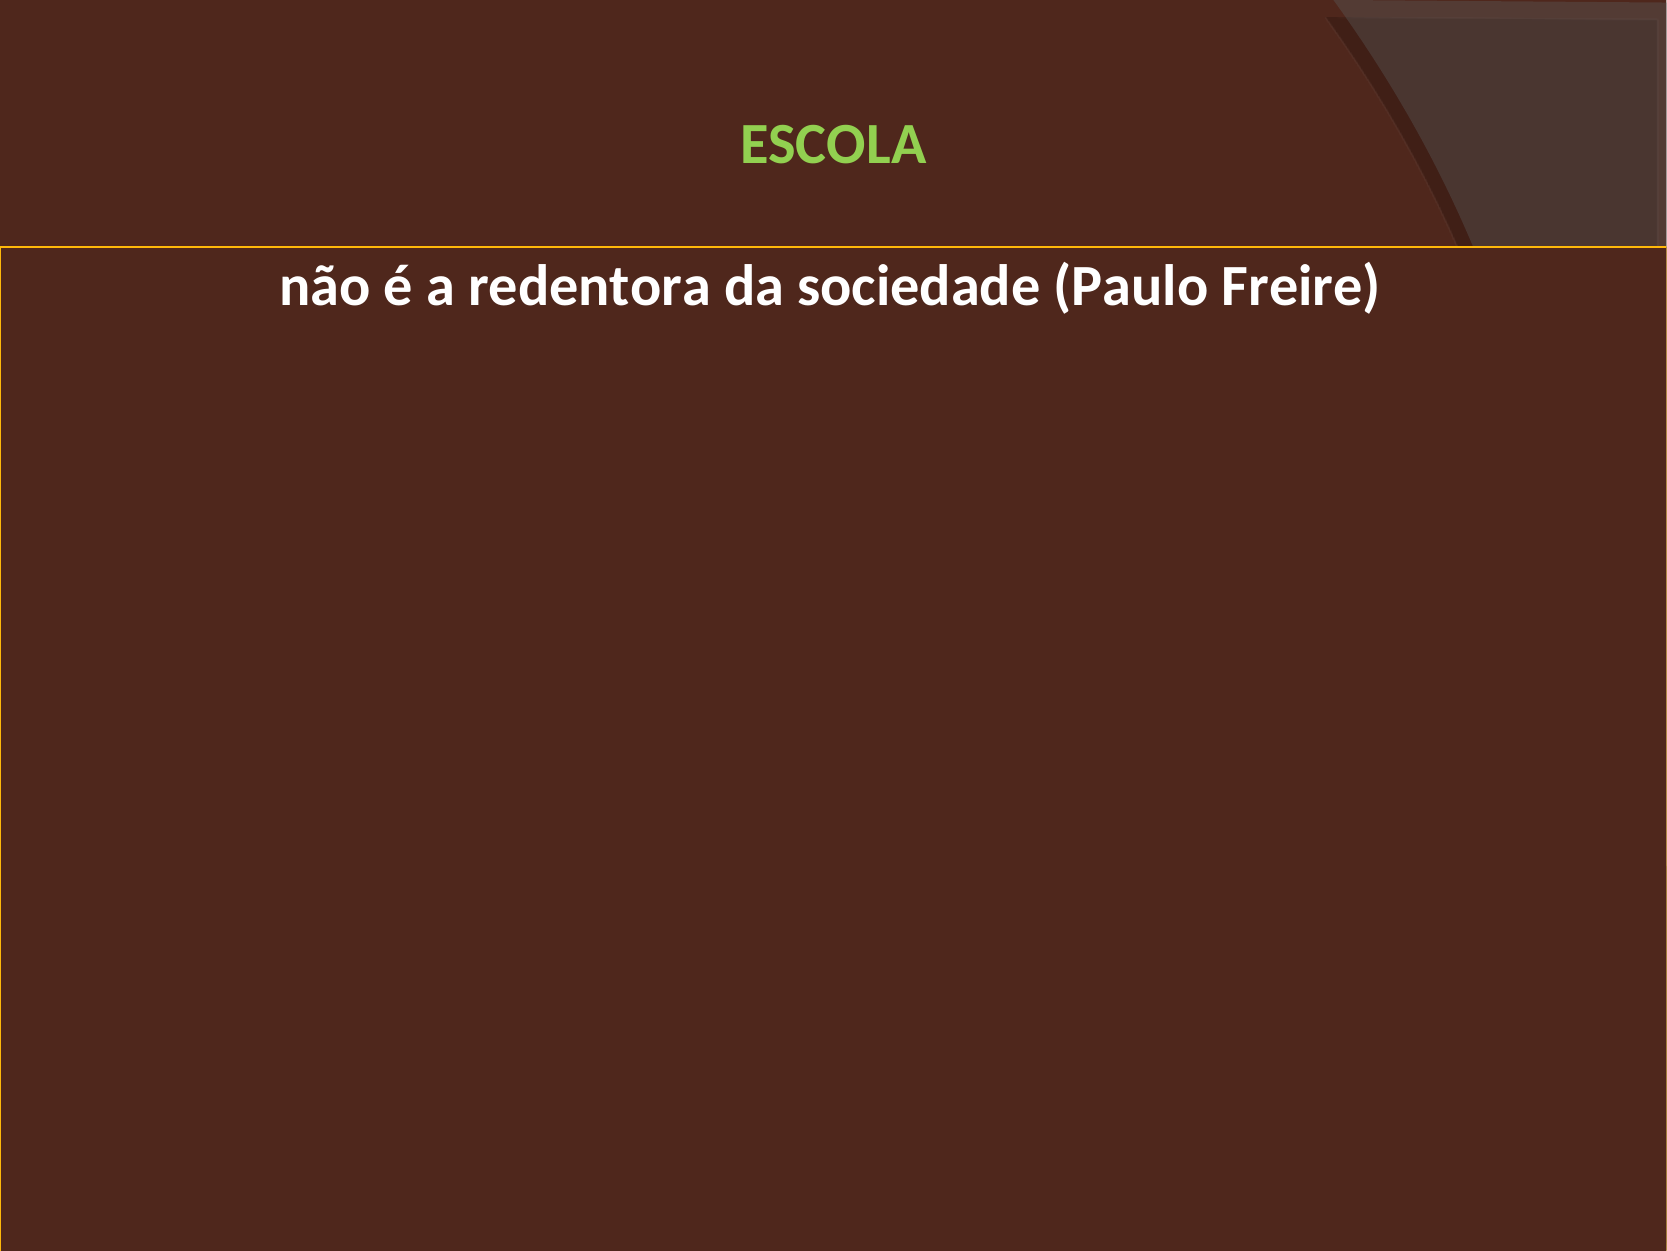

ESCOLA
# não é a redentora da sociedade (Paulo Freire)